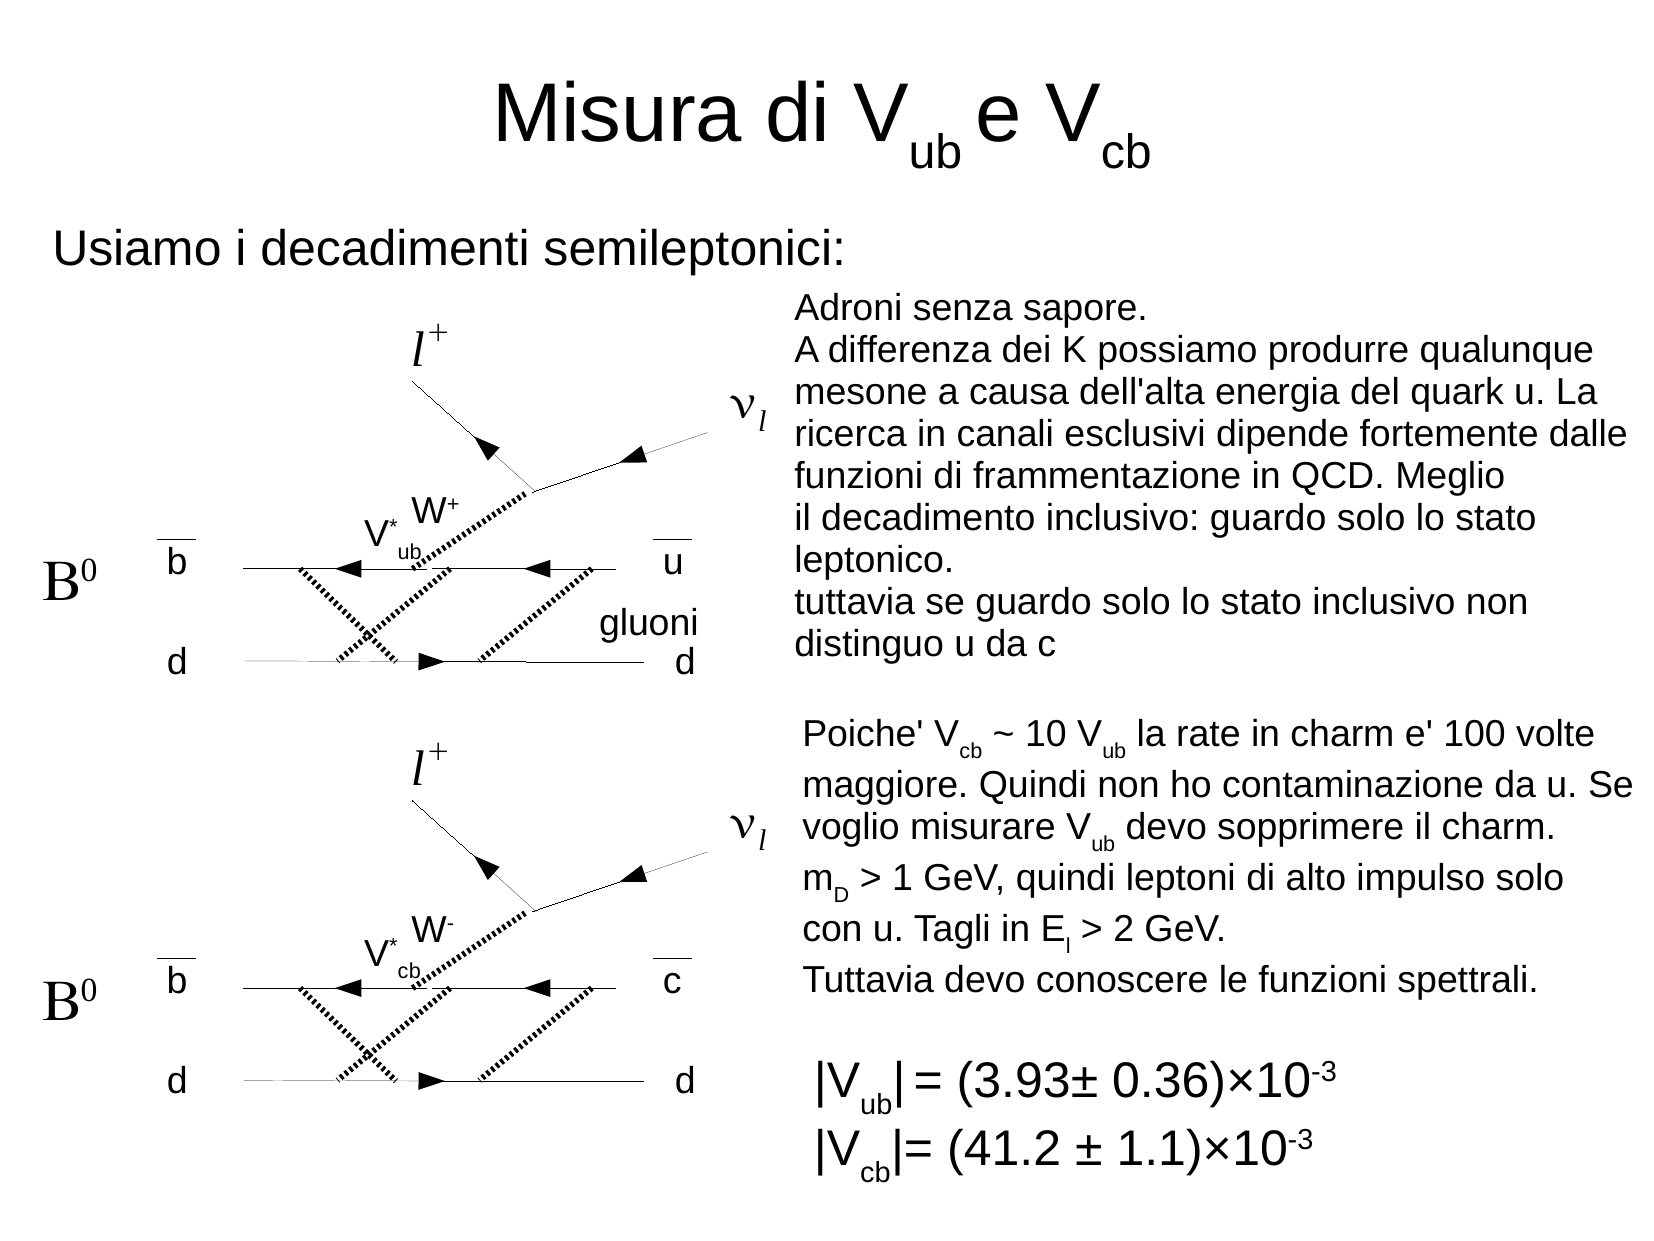

Misura di Vub e Vcb
Usiamo i decadimenti semileptonici:
Adroni senza sapore.
A differenza dei K possiamo produrre qualunque mesone a causa dell'alta energia del quark u. La ricerca in canali esclusivi dipende fortemente dalle funzioni di frammentazione in QCD. Meglio
il decadimento inclusivo: guardo solo lo stato leptonico.
tuttavia se guardo solo lo stato inclusivo non distinguo u da c
W+
V*ub
b
u
B0
gluoni
d
d
Poiche' Vcb ~ 10 Vub la rate in charm e' 100 volte maggiore. Quindi non ho contaminazione da u. Se voglio misurare Vub devo sopprimere il charm.
mD > 1 GeV, quindi leptoni di alto impulso solo con u. Tagli in El > 2 GeV.
Tuttavia devo conoscere le funzioni spettrali.
W-
V*cb
b
c
B0
|Vub| = (3.93± 0.36)×10-3
|Vcb|= (41.2 ± 1.1)×10-3
d
d